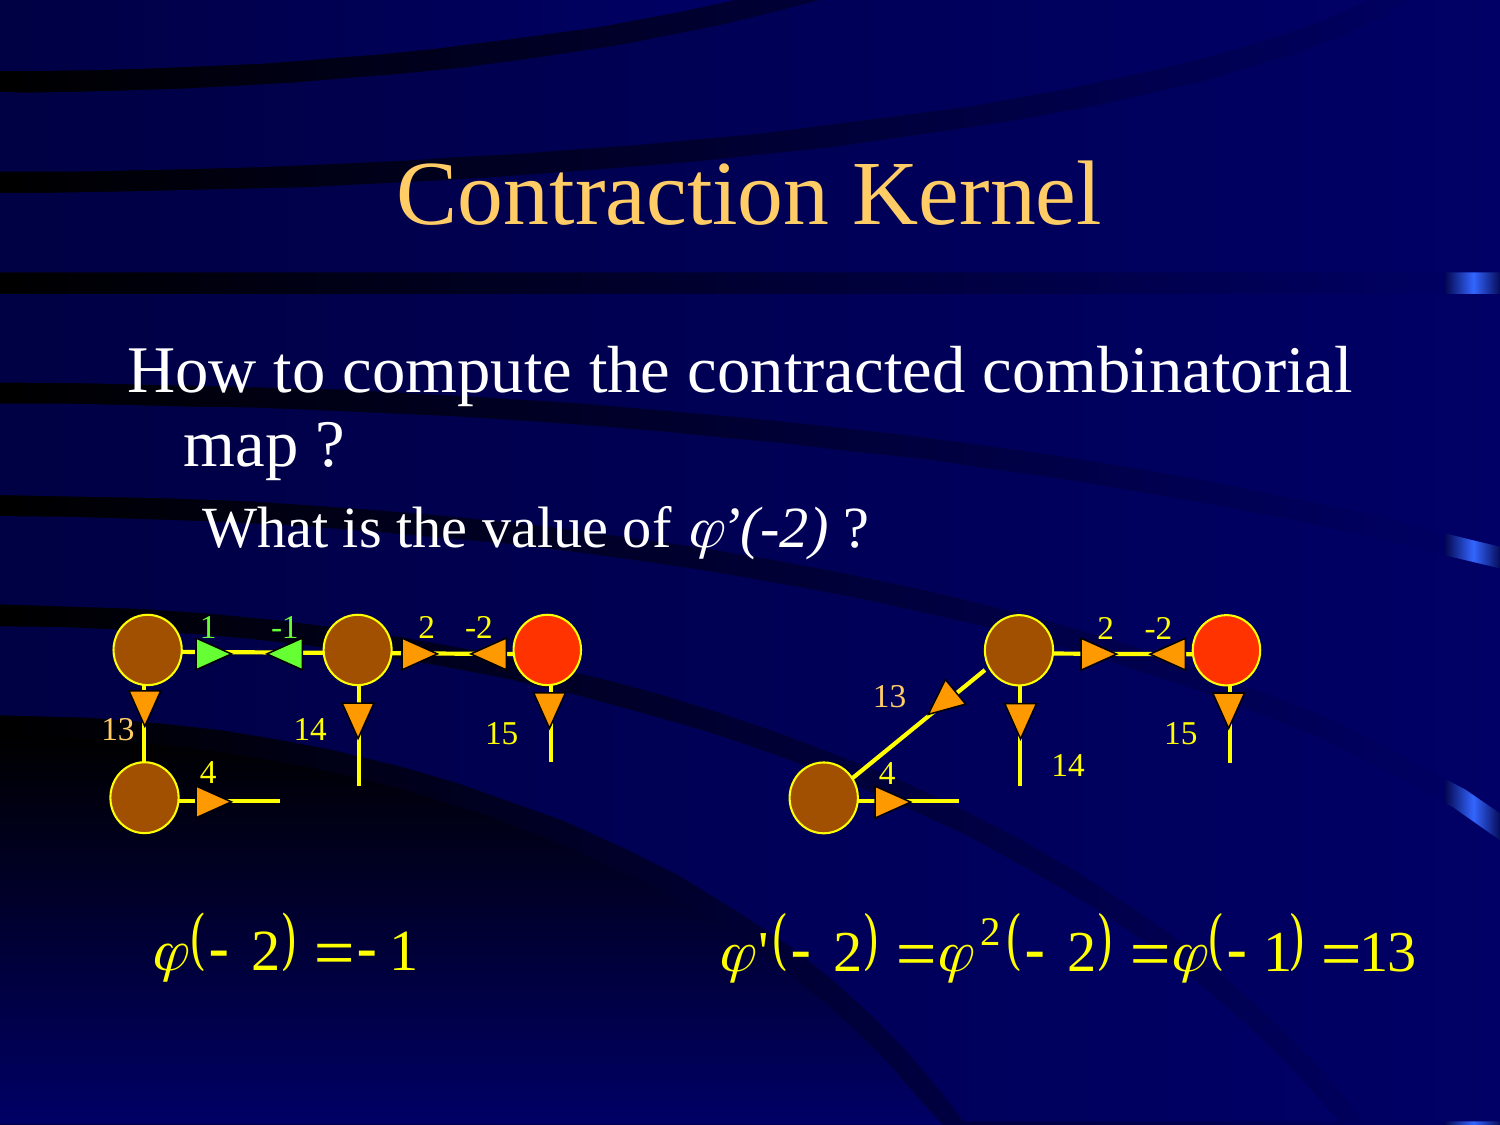

# Contraction Kernel
How to compute the contracted combinatorial map ?
What is the value of ’(-2) ?
1
-1
2
-2
13
14
15
4
2
-2
13
15
14
4